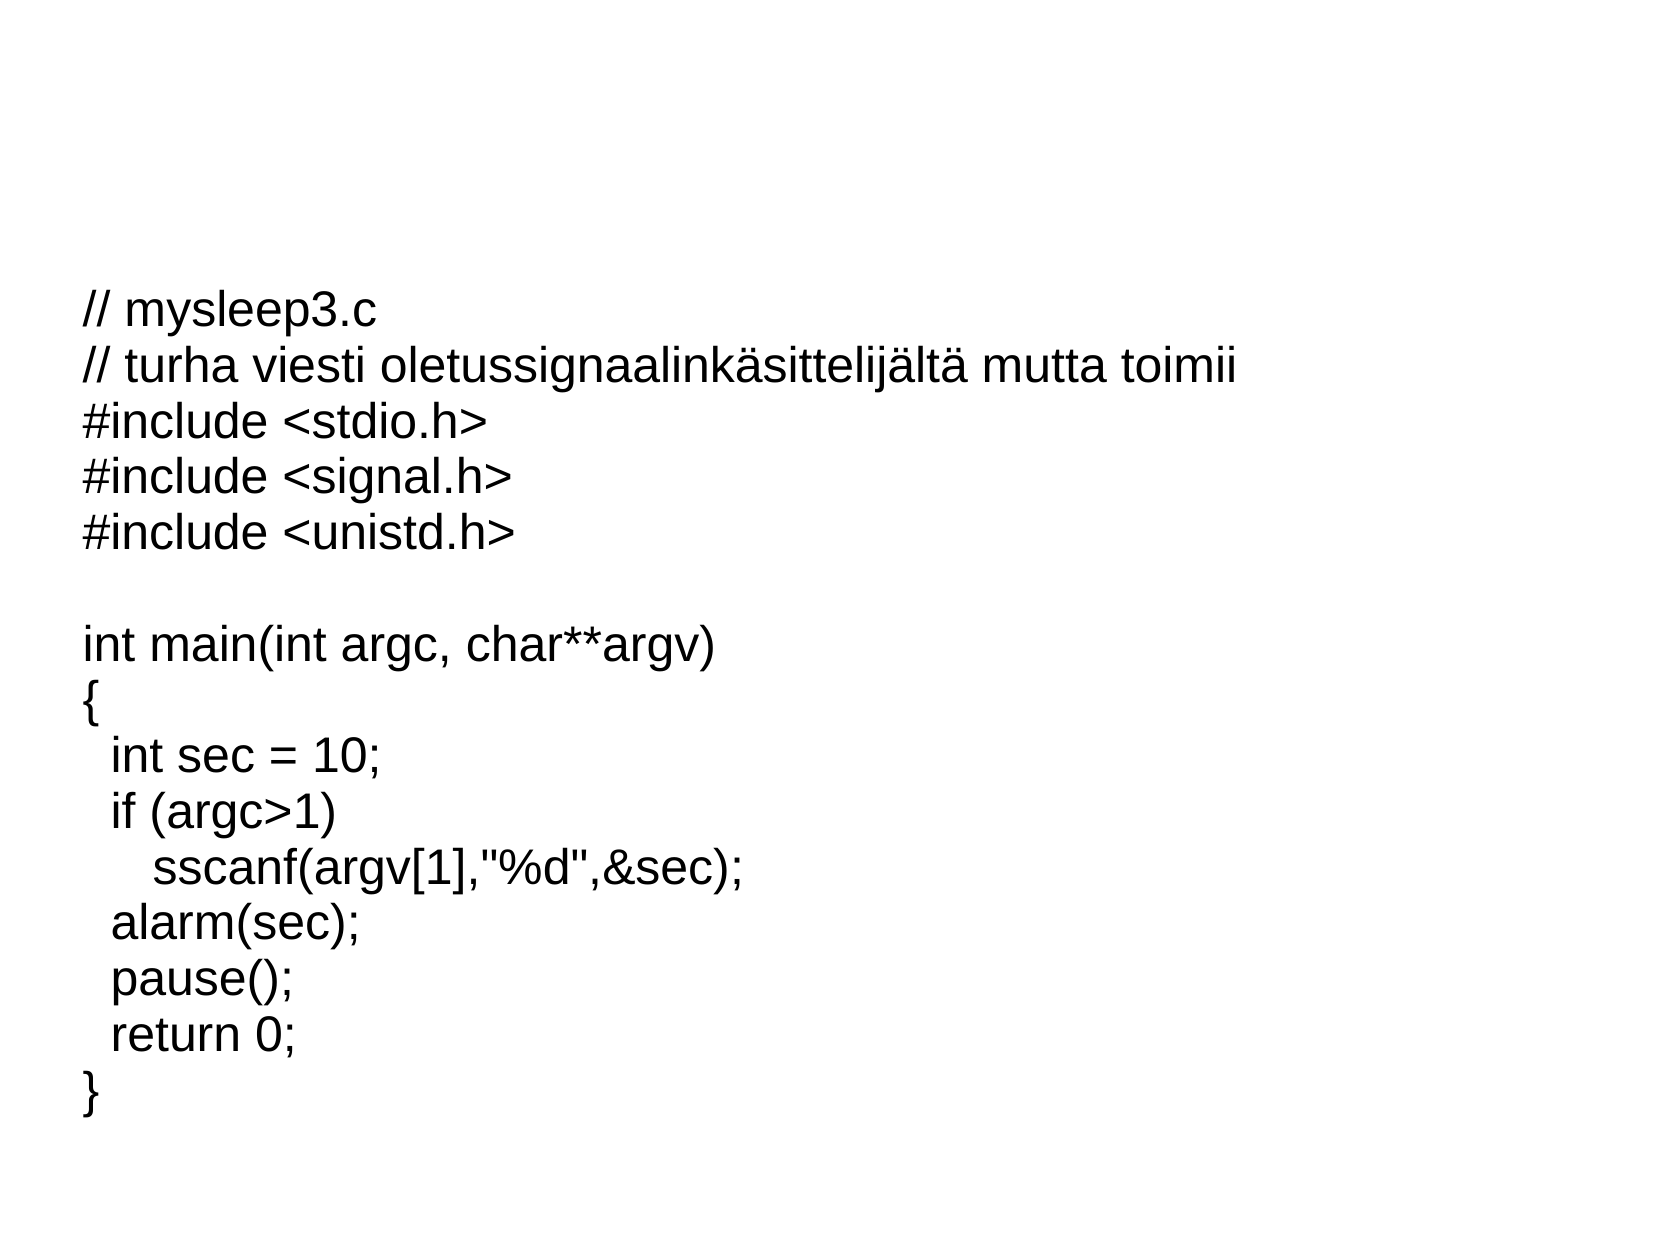

// mysleep3.c
// turha viesti oletussignaalinkäsittelijältä mutta toimii
#include <stdio.h>
#include <signal.h>
#include <unistd.h>
int main(int argc, char**argv)
{
 int sec = 10;
 if (argc>1)
 sscanf(argv[1],"%d",&sec);
 alarm(sec);
 pause();
 return 0;
}